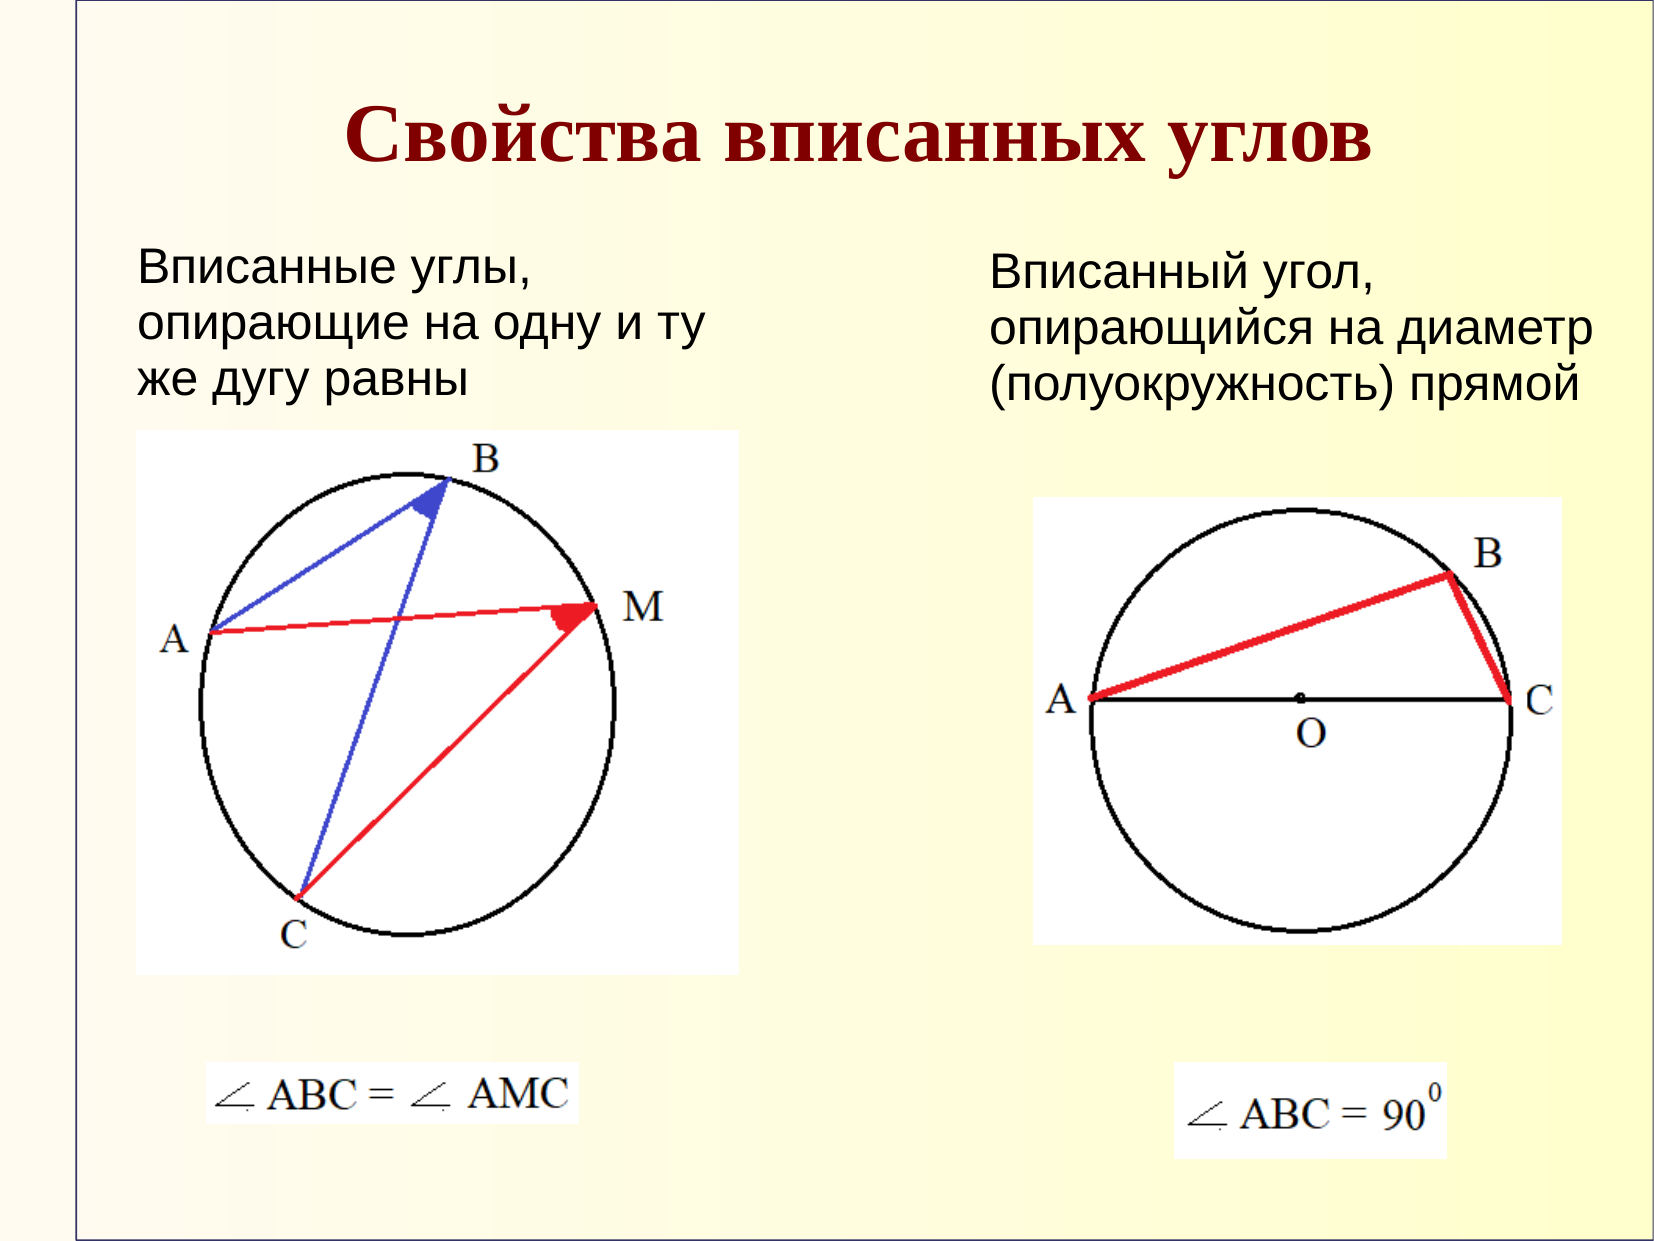

# Свойства вписанных углов
Вписанные углы, опирающие на одну и ту же дугу равны
Вписанный угол, опирающийся на диаметр (полуокружность) прямой